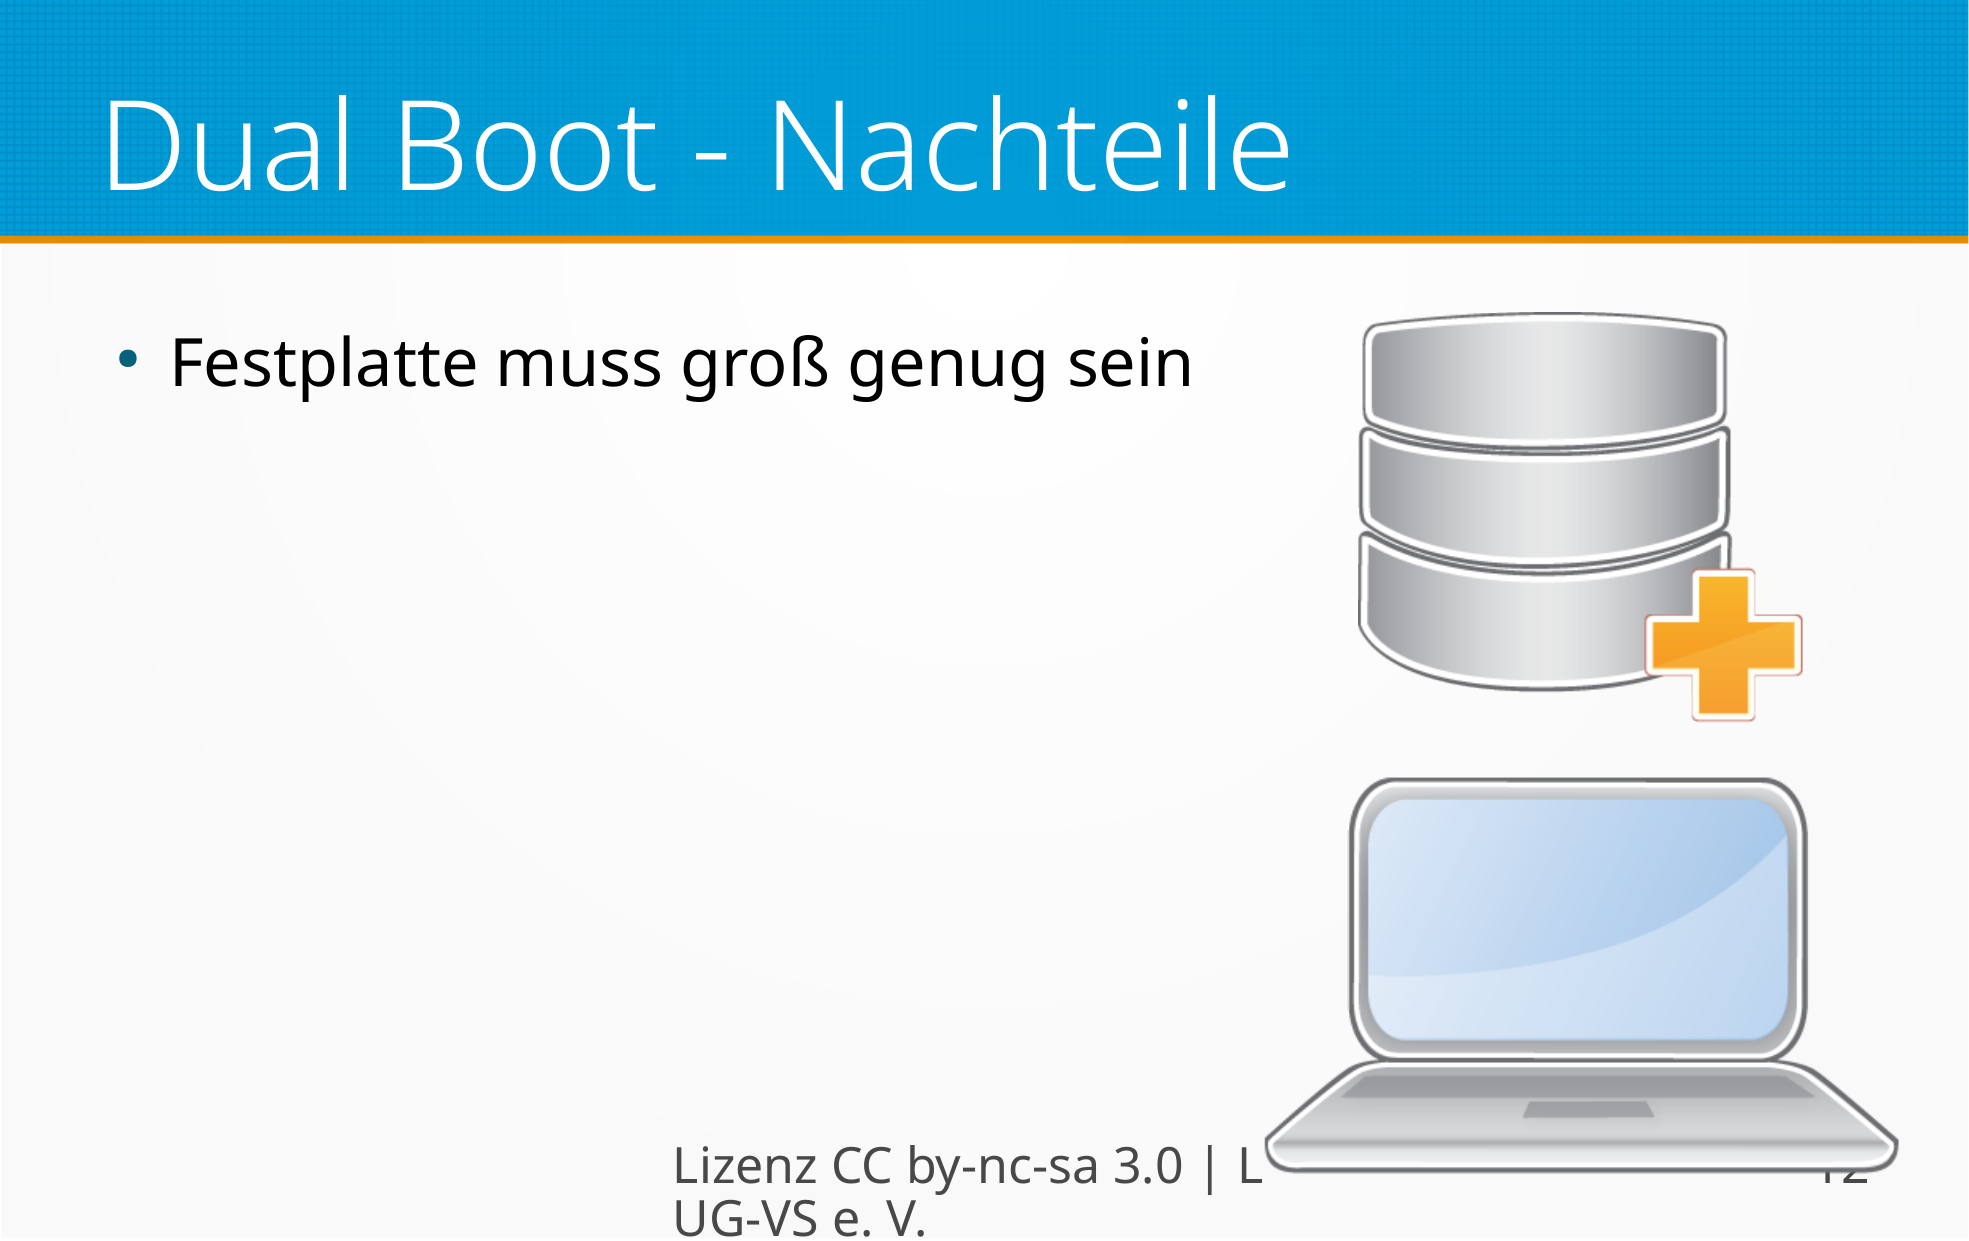

# Dual Boot - Nachteile
Festplatte muss groß genug sein
Lizenz CC by-nc-sa 3.0 | LUG-VS e. V.
12